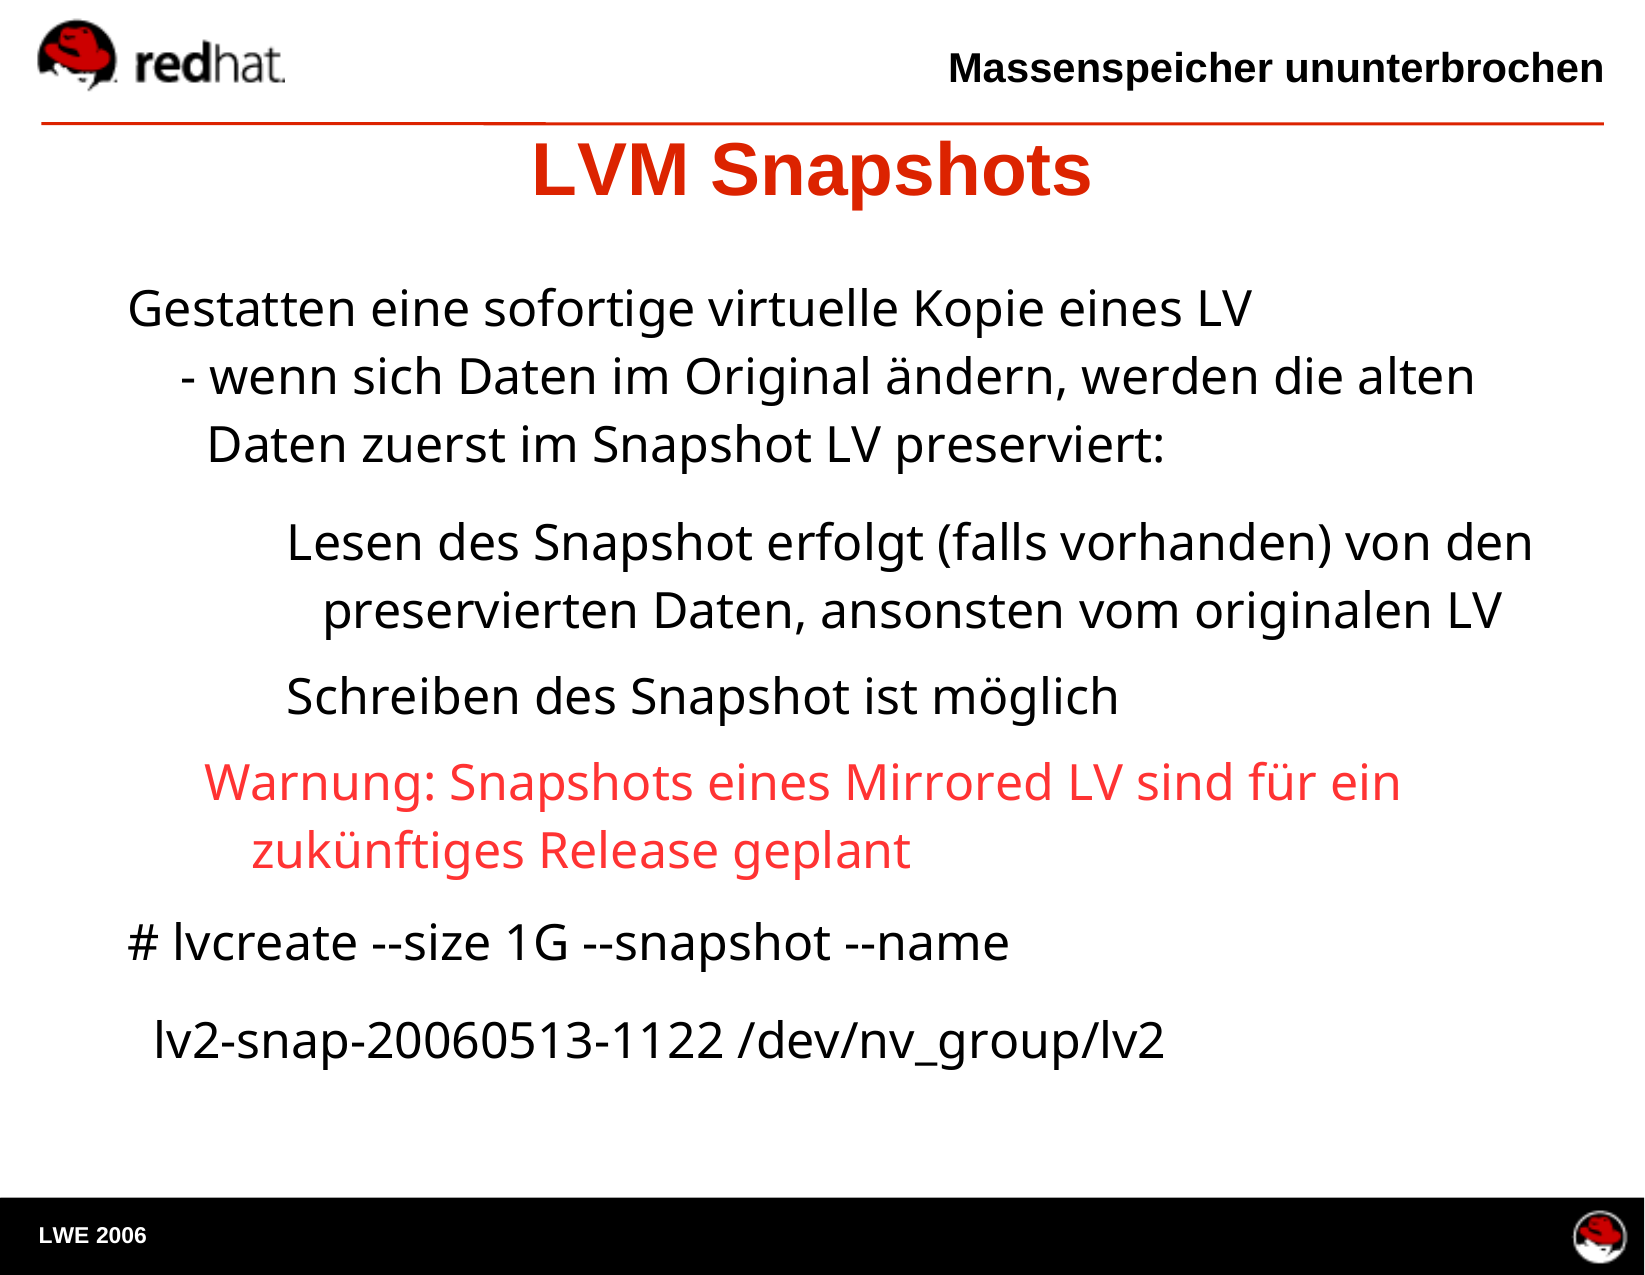

Massenspeicher ununterbrochen
LVM Snapshots
# Gestatten eine sofortige virtuelle Kopie eines LV - wenn sich Daten im Original ändern, werden die alten Daten zuerst im Snapshot LV preserviert:
Lesen des Snapshot erfolgt (falls vorhanden) von den preservierten Daten, ansonsten vom originalen LV
Schreiben des Snapshot ist möglich
Warnung: Snapshots eines Mirrored LV sind für ein
zukünftiges Release geplant
# lvcreate --size 1G --snapshot --name
 lv2-snap-20060513-1122 /dev/nv_group/lv2
LWE 2006